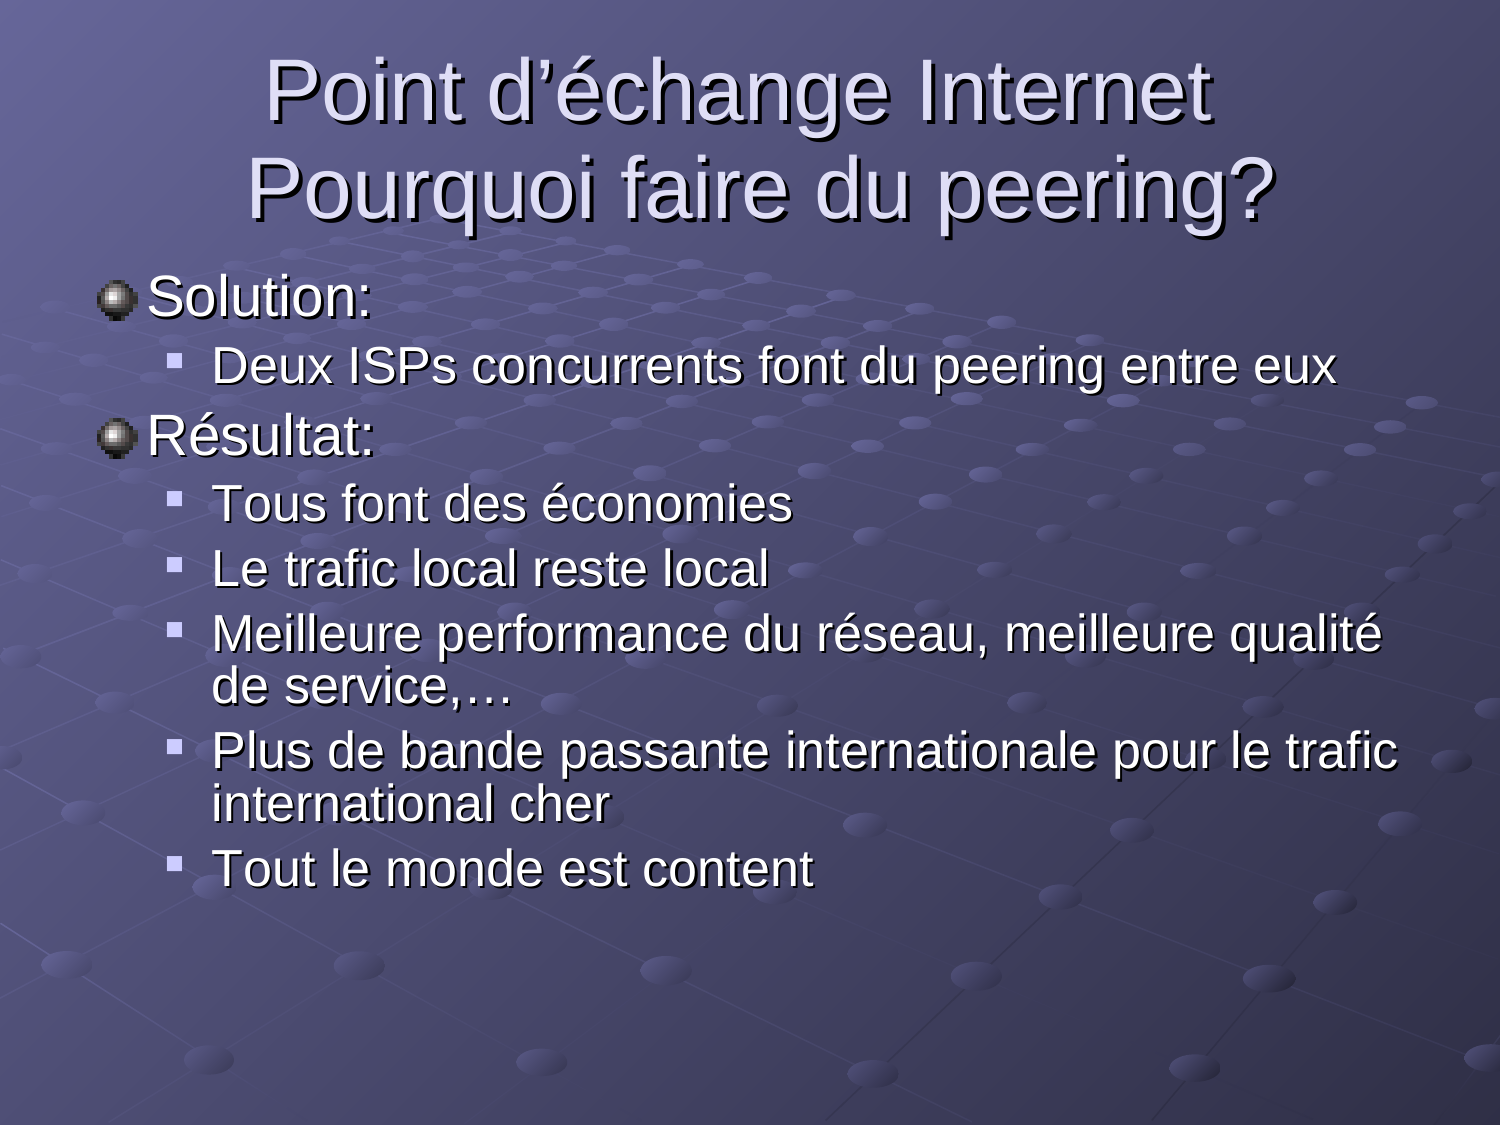

# Point d’échange Internet Pourquoi faire du peering?
Solution:
Deux ISPs concurrents font du peering entre eux
Résultat:
Tous font des économies
Le trafic local reste local
Meilleure performance du réseau, meilleure qualité de service,…
Plus de bande passante internationale pour le trafic international cher
Tout le monde est content